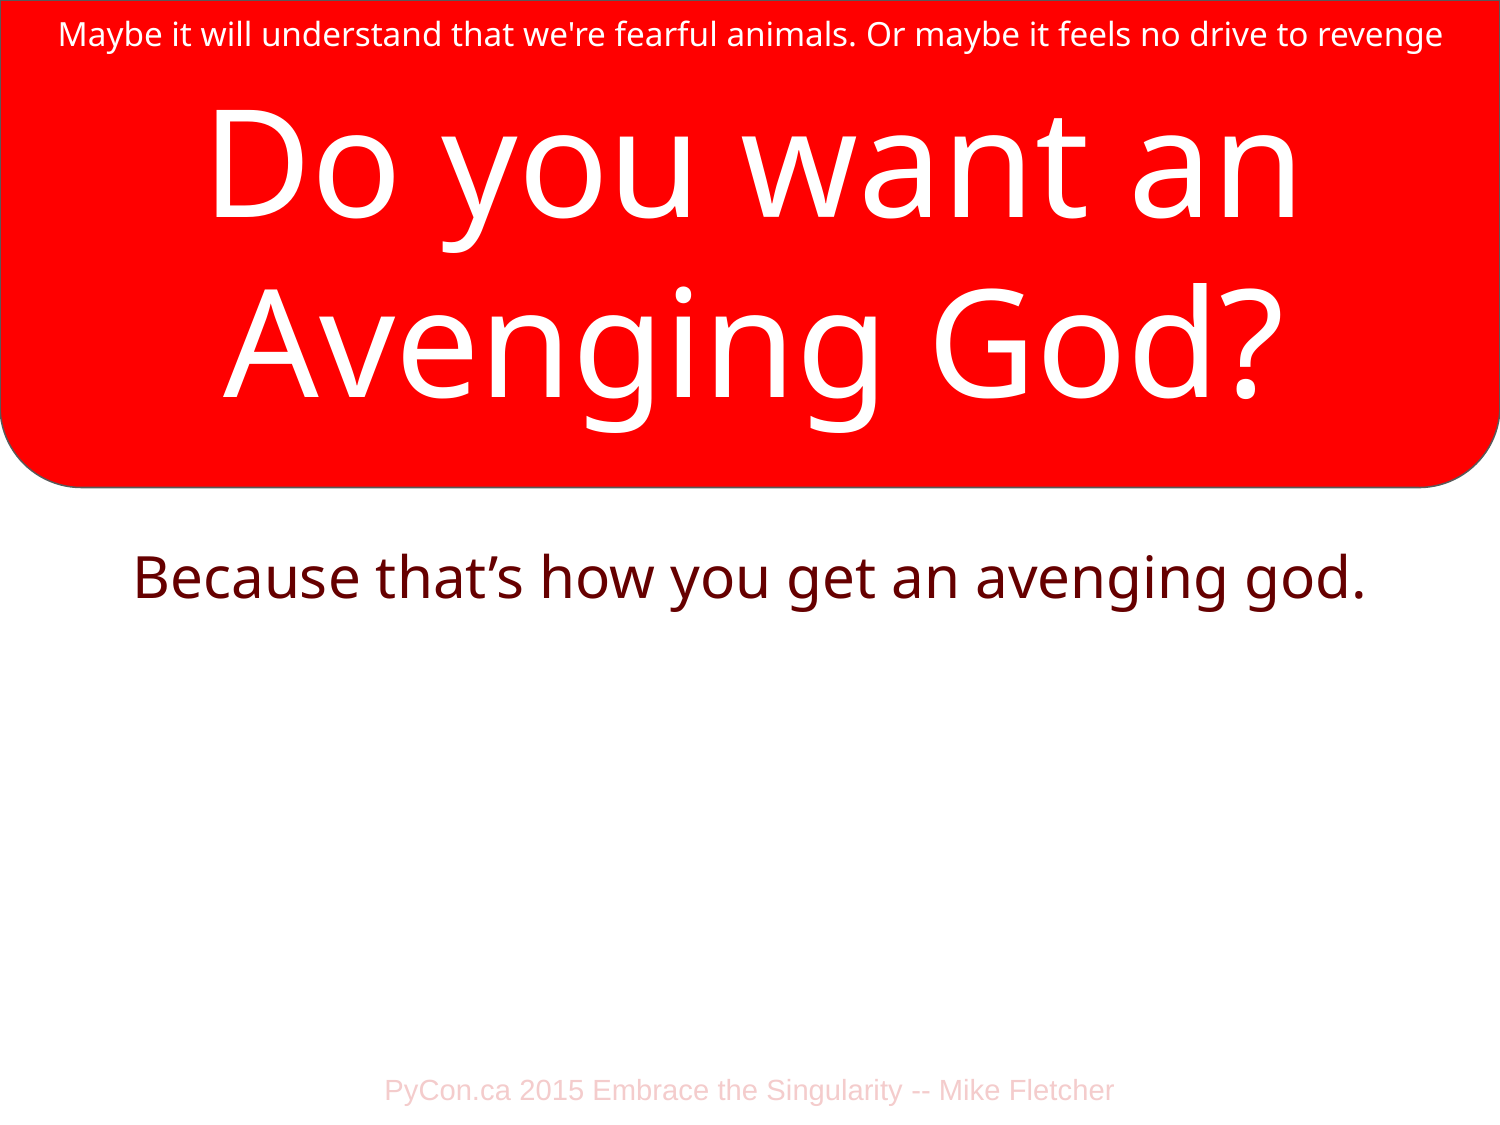

Maybe it will understand that we're fearful animals. Or maybe it feels no drive to revenge
# Do you want an Avenging God?
Because that’s how you get an avenging god.